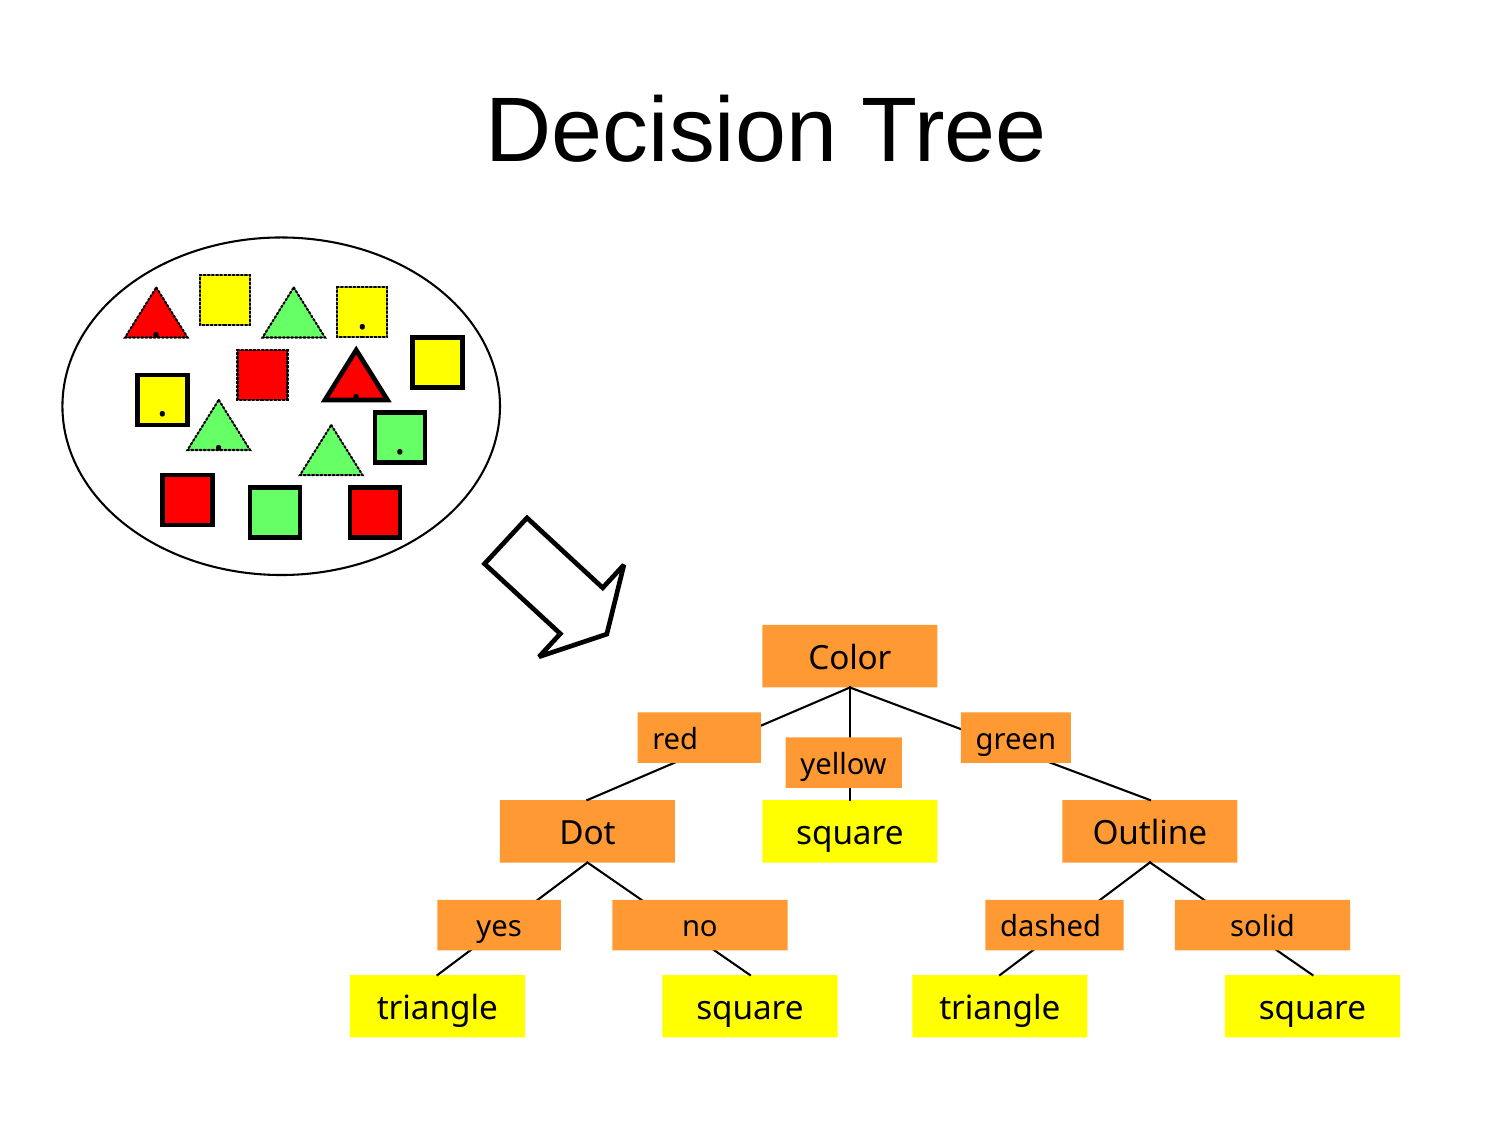

# Decision Tree
.
.
.
.
.
.
Color
red
green
yellow
Dot
square
Outline
yes
no
dashed
solid
triangle
square
triangle
square